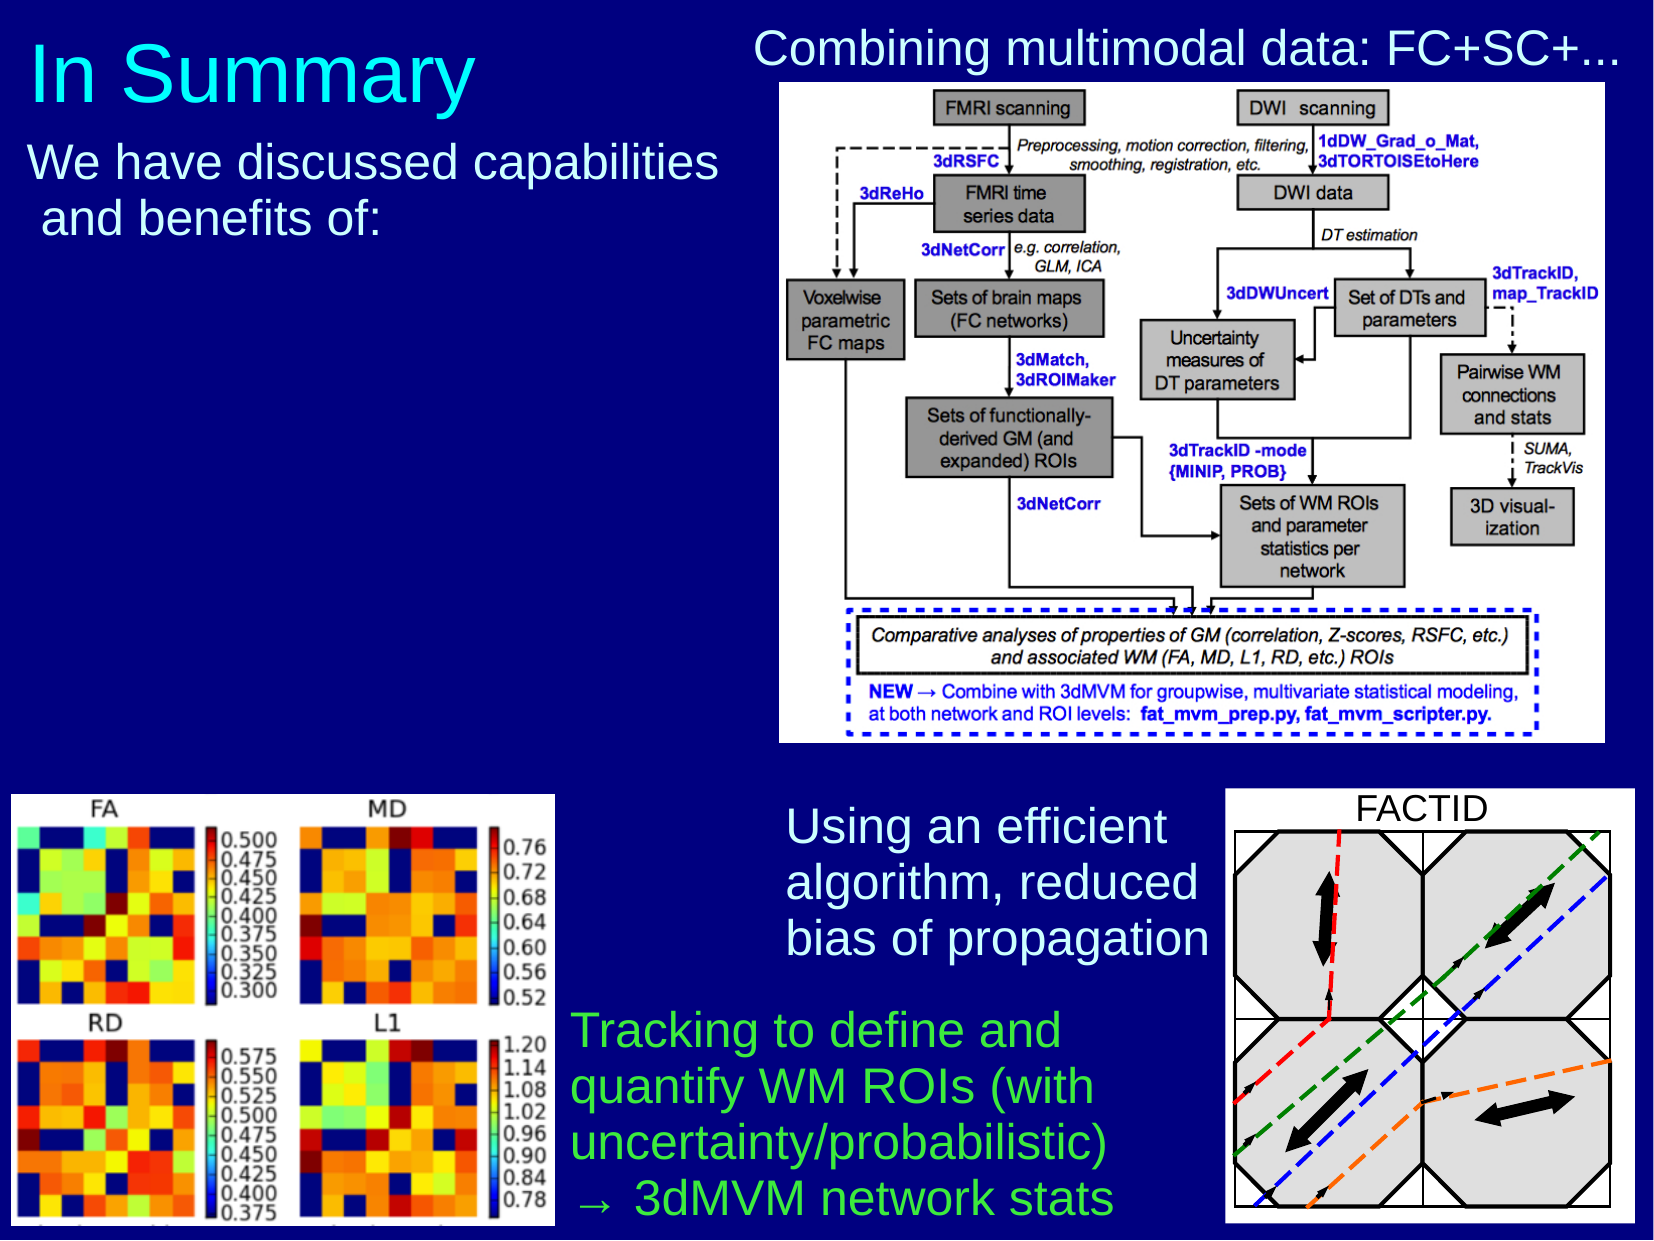

# In Summary
Combining multimodal data: FC+SC+...
We have discussed capabilities
 and benefits of:
FACTID
Using an efficient
algorithm, reduced
bias of propagation
Tracking to define and
quantify WM ROIs (with
uncertainty/probabilistic)
→ 3dMVM network stats